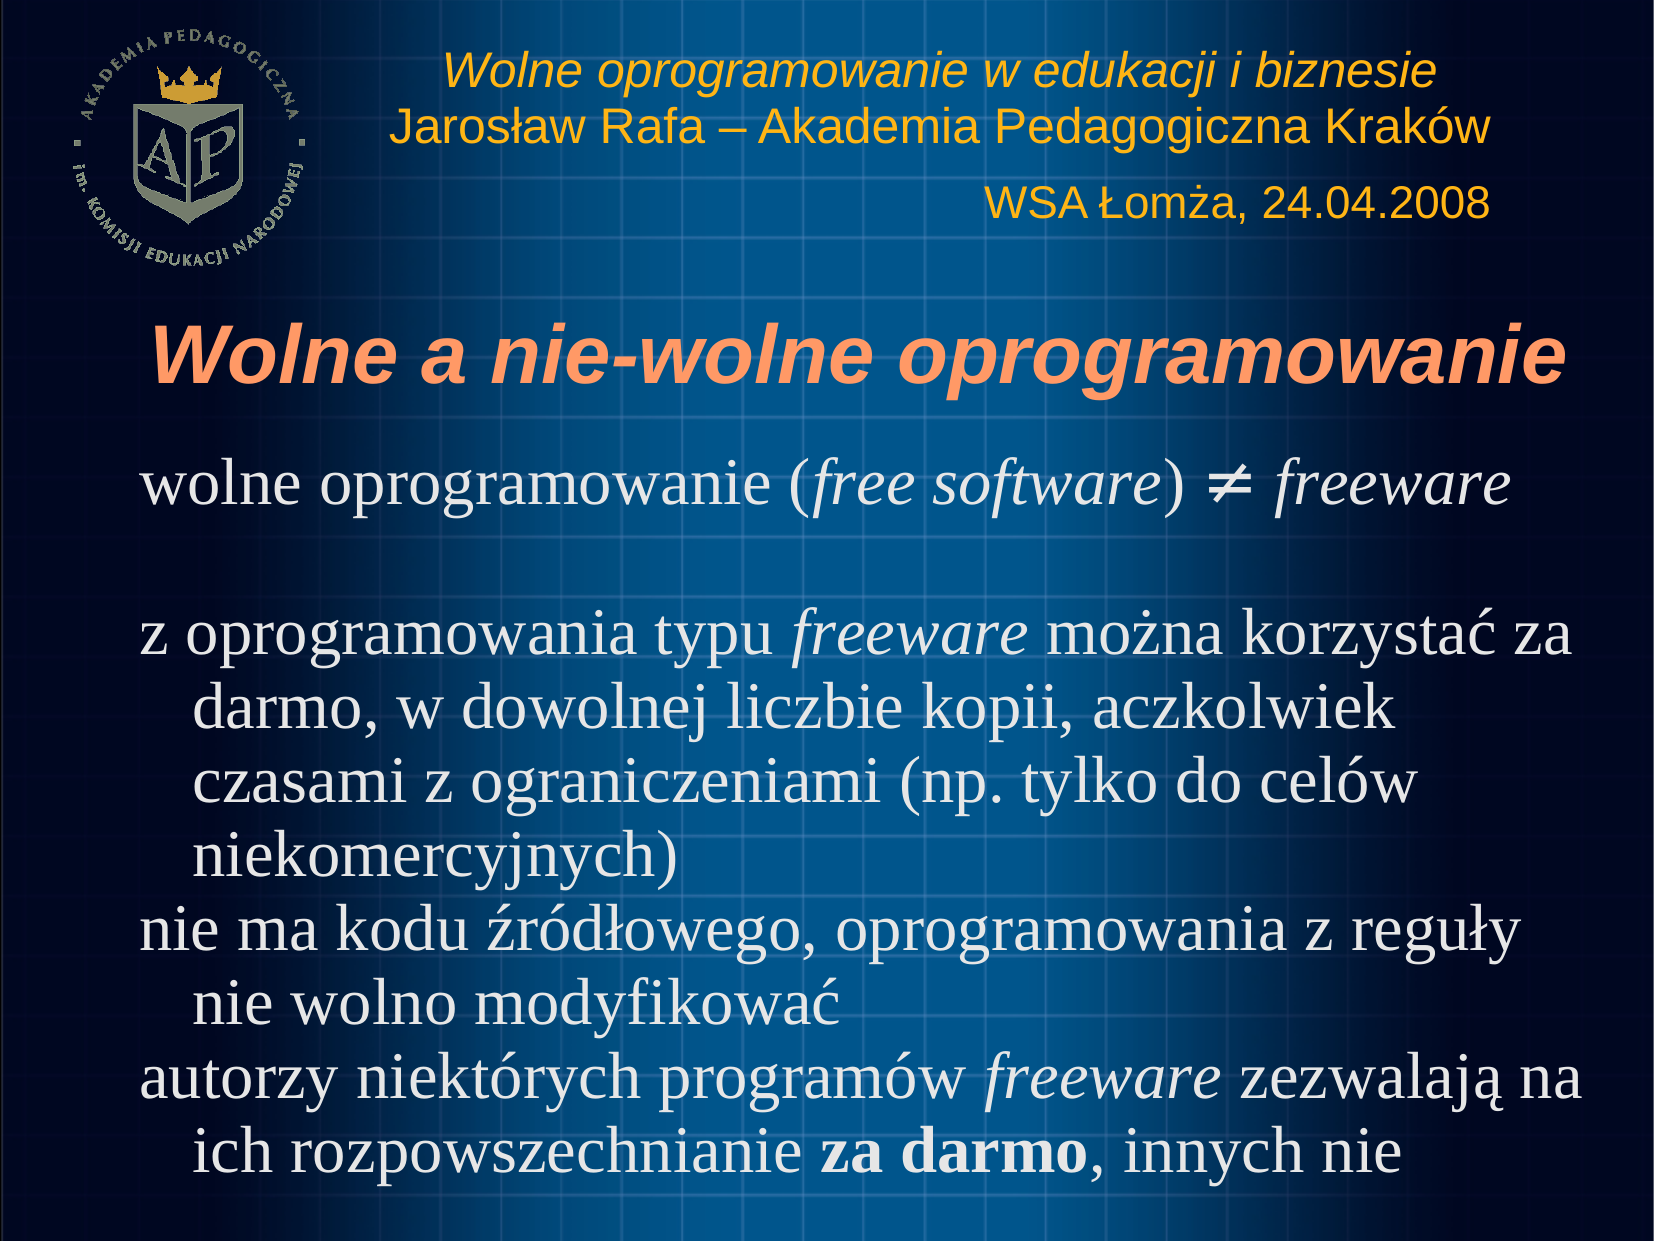

# Wolne a nie-wolne oprogramowanie
wolne oprogramowanie (free software) ≠ freeware
z oprogramowania typu freeware można korzystać za darmo, w dowolnej liczbie kopii, aczkolwiek czasami z ograniczeniami (np. tylko do celów niekomercyjnych)
nie ma kodu źródłowego, oprogramowania z reguły nie wolno modyfikować
autorzy niektórych programów freeware zezwalają na ich rozpowszechnianie za darmo, innych nie